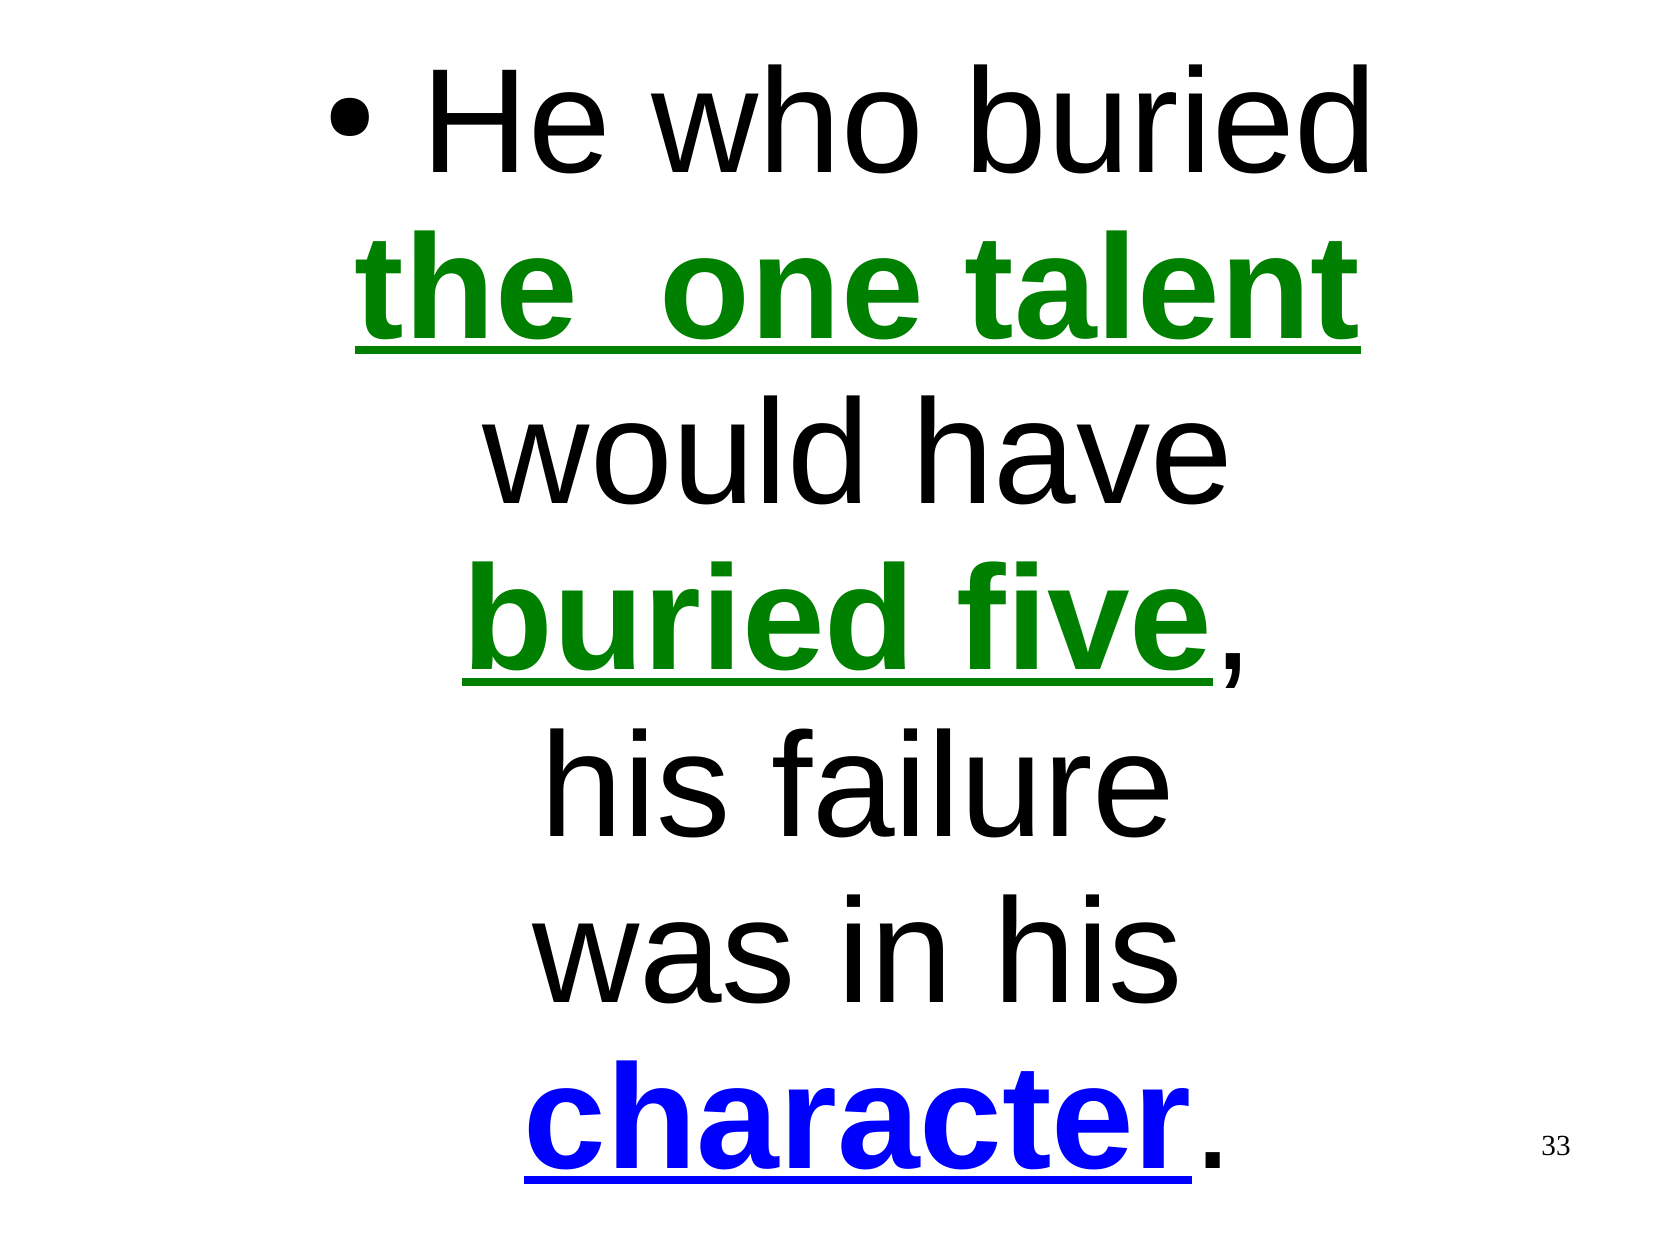

# He who buried the one talent would have buried five, his failure was in his character.
33